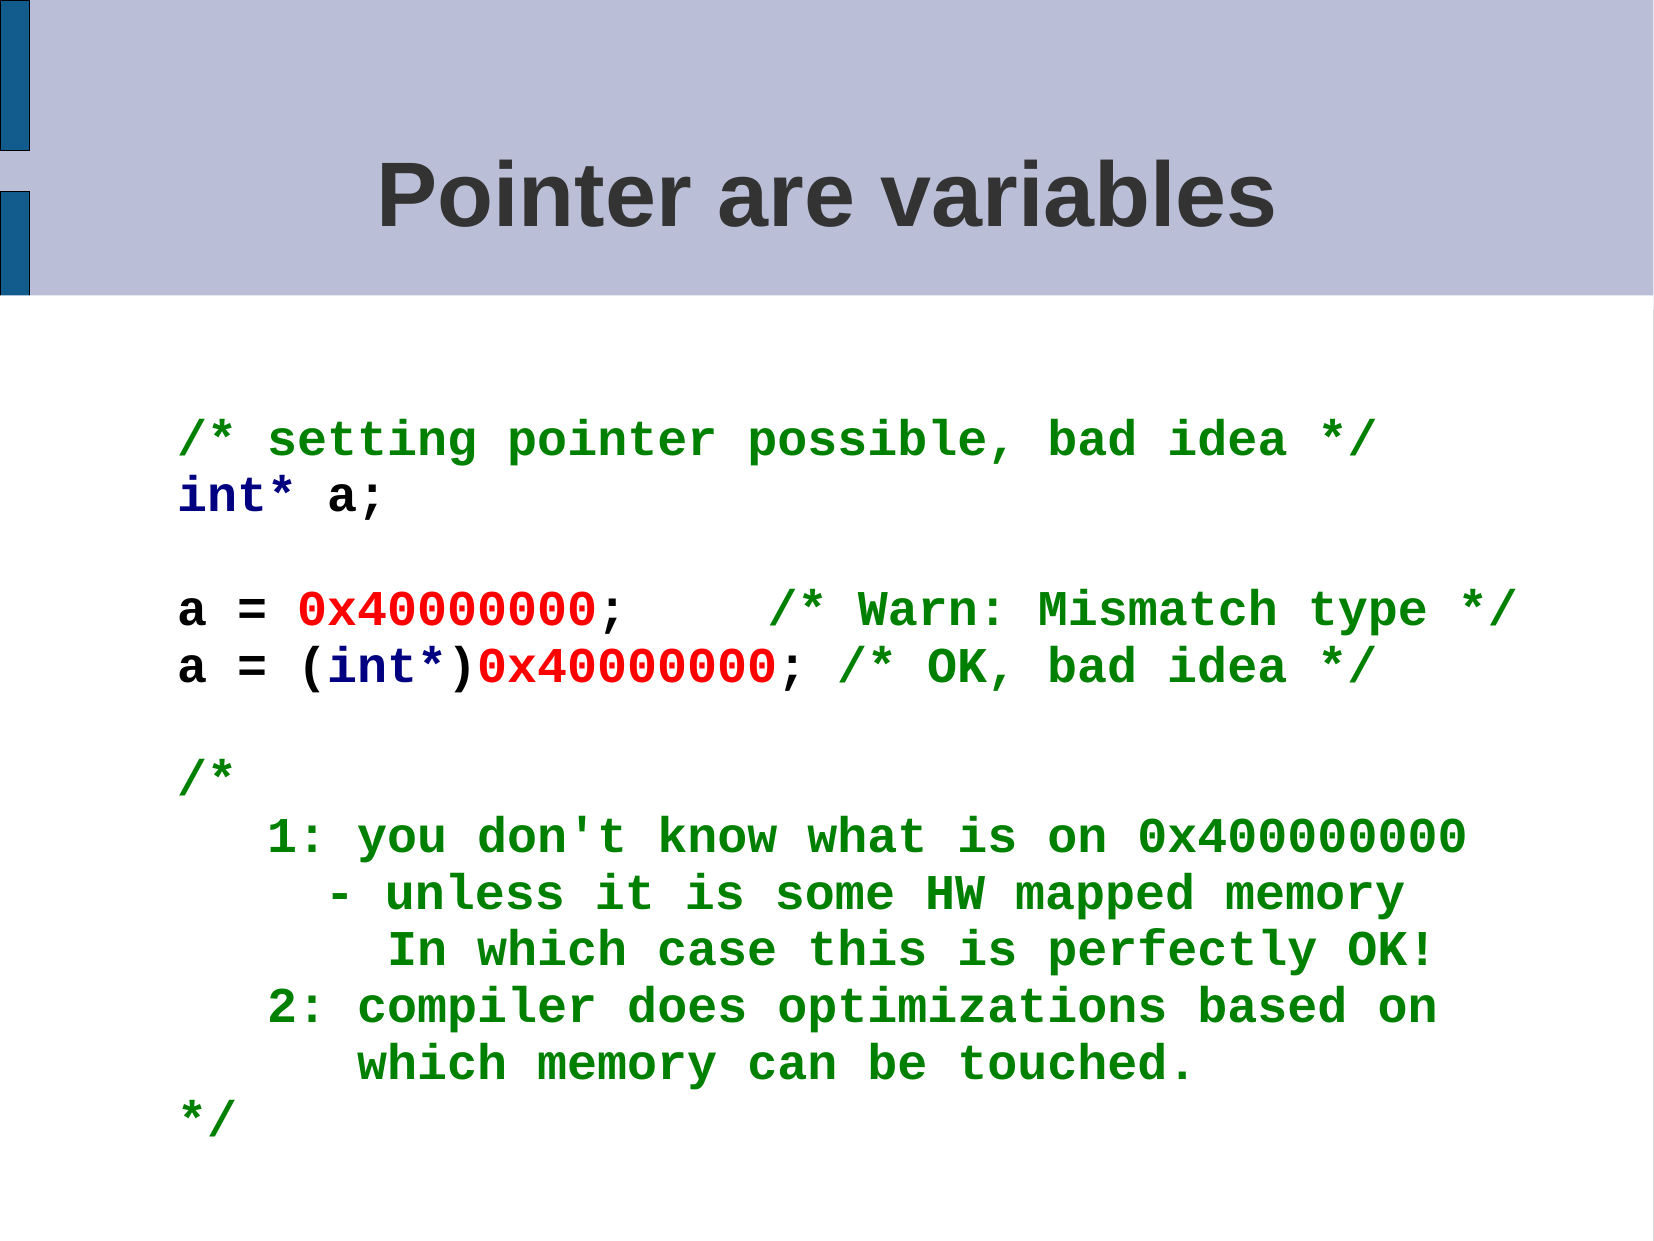

# Pointer are variables
/* setting pointer possible, bad idea */
int* a;
a = 0x40000000;		/* Warn: Mismatch type */
a = (int*)0x40000000; /* OK, bad idea */
/*
 1: you don't know what is on 0x400000000
		- unless it is some HW mapped memory
 In which case this is perfectly OK!
 2: compiler does optimizations based on
 which memory can be touched.
*/